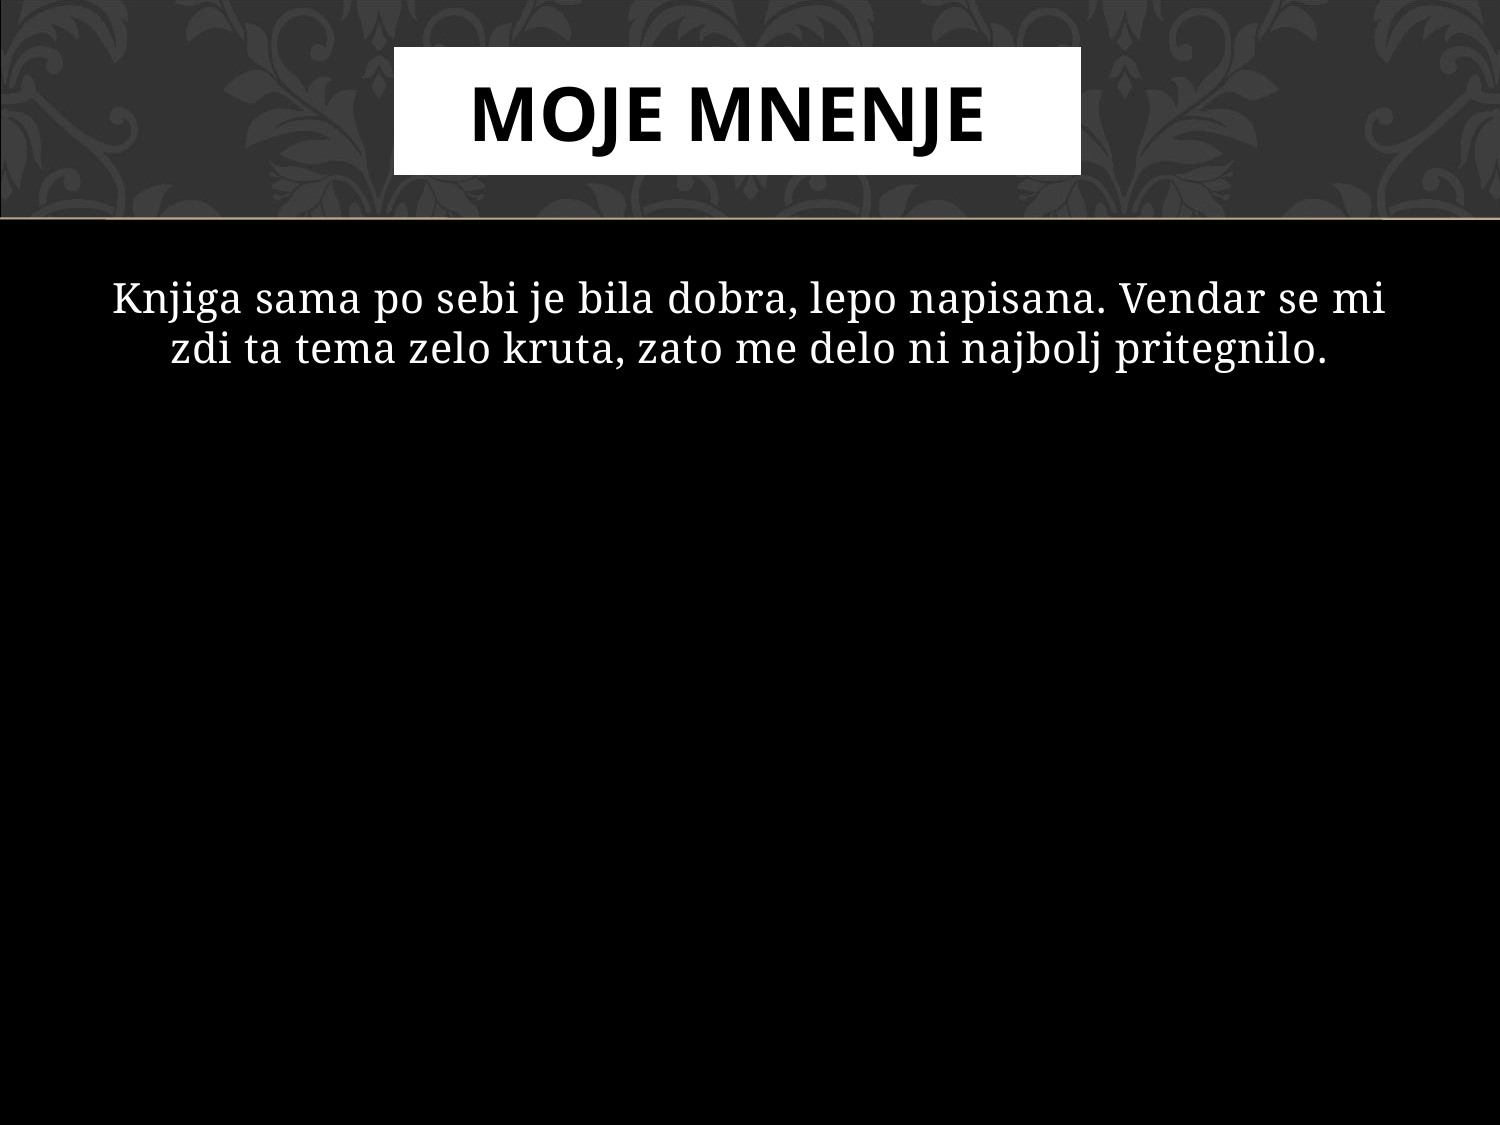

MOJE MNENJE
# Knjiga sama po sebi je bila dobra, lepo napisana. Vendar se mi zdi ta tema zelo kruta, zato me delo ni najbolj pritegnilo.